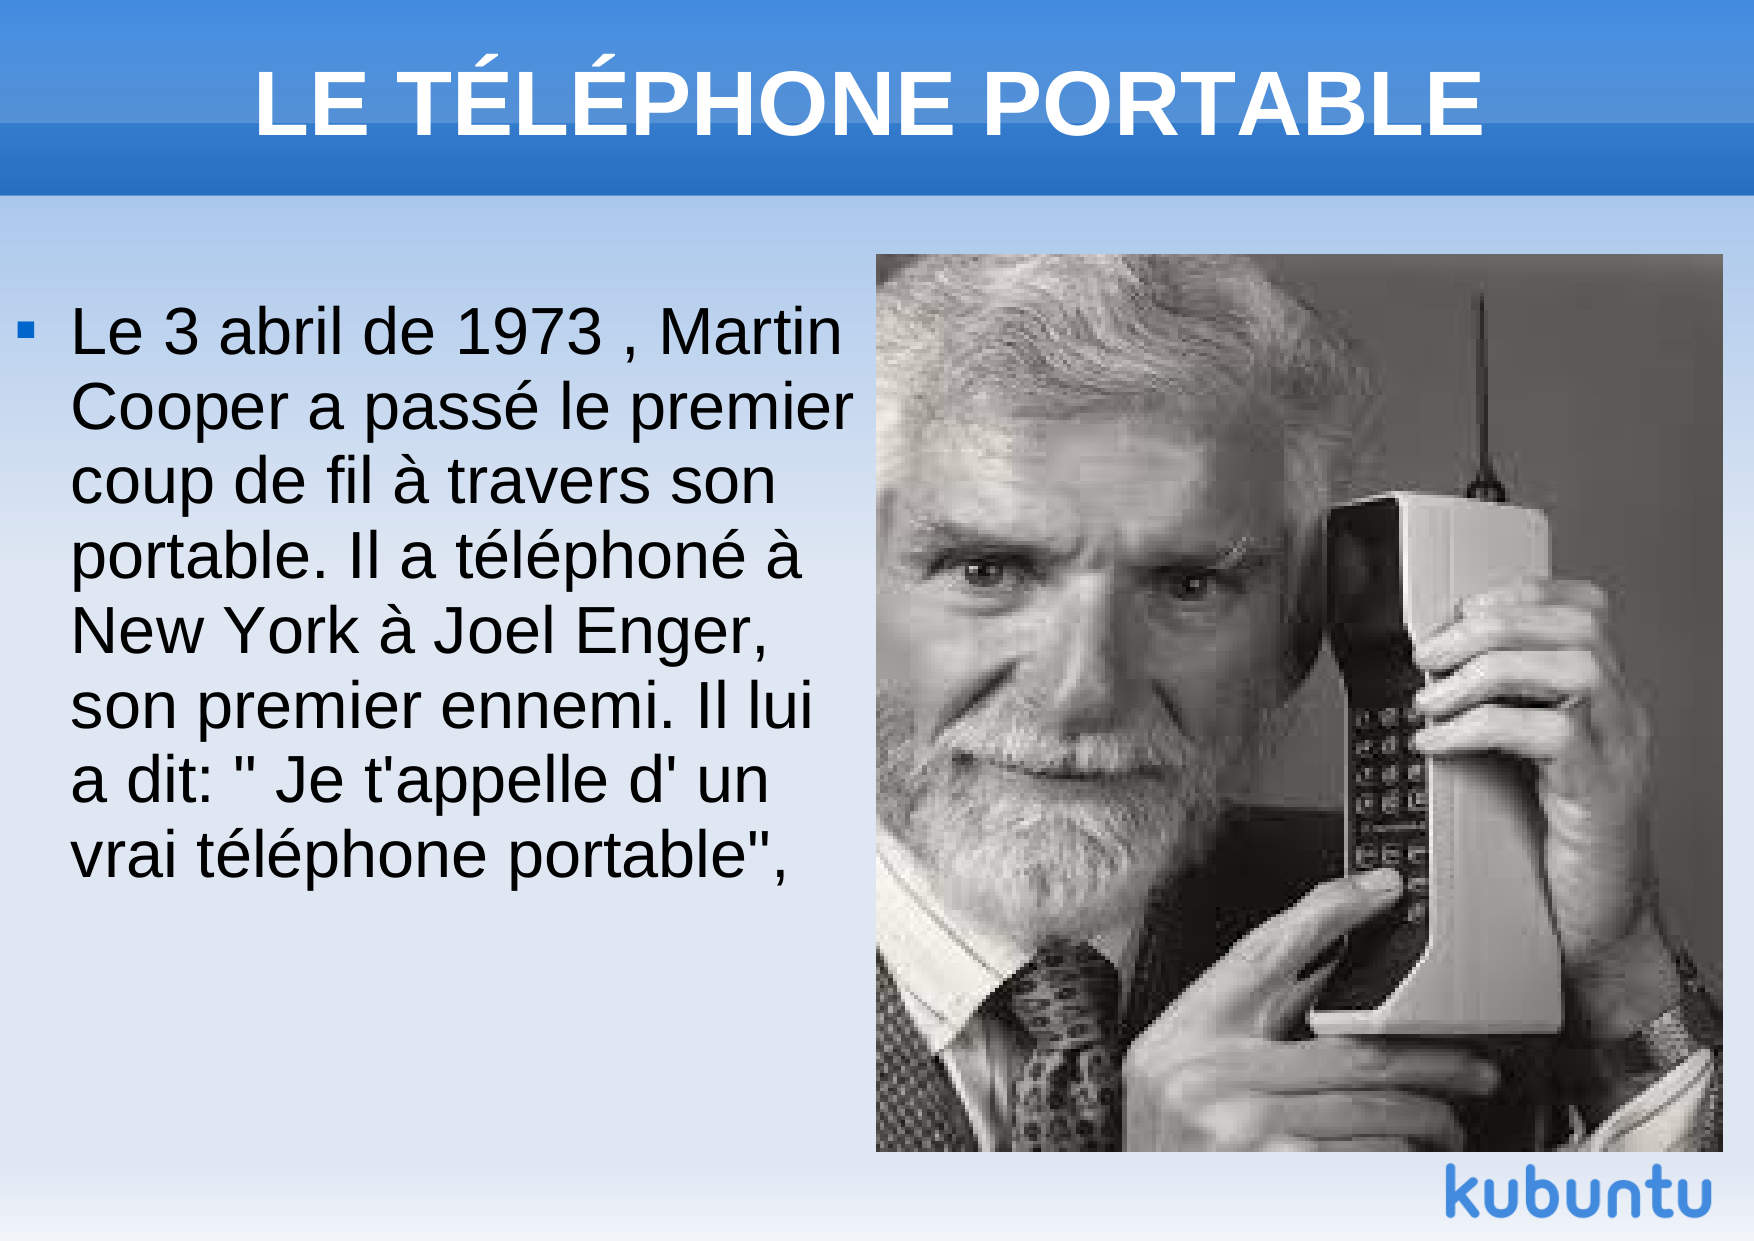

# LE TÉLÉPHONE PORTABLE
Le 3 abril de 1973 , Martin Cooper a passé le premier coup de fil à travers son portable. Il a téléphoné à New York à Joel Enger, son premier ennemi. Il lui a dit: " Je t'appelle d' un vrai téléphone portable",